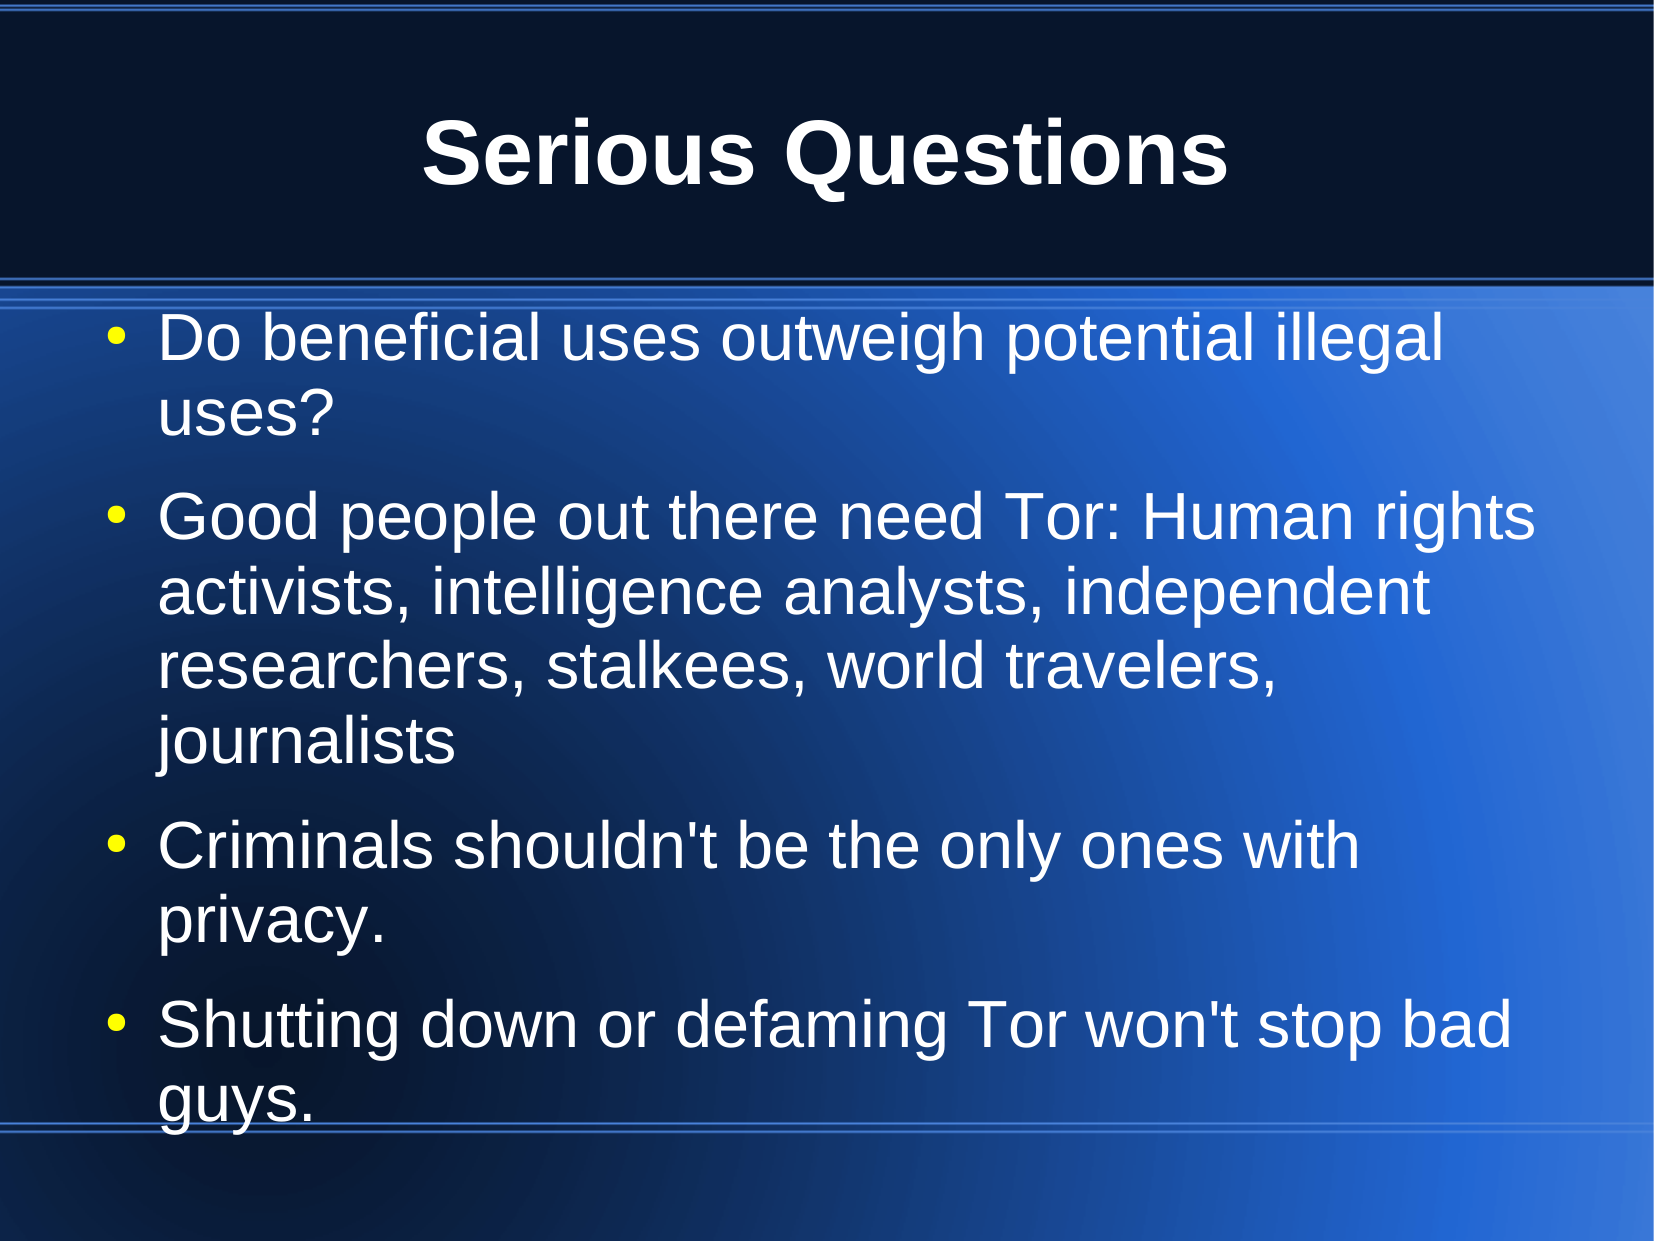

# Serious Questions
Do beneficial uses outweigh potential illegal uses?
Good people out there need Tor: Human rights activists, intelligence analysts, independent researchers, stalkees, world travelers, journalists
Criminals shouldn't be the only ones with privacy.
Shutting down or defaming Tor won't stop bad guys.